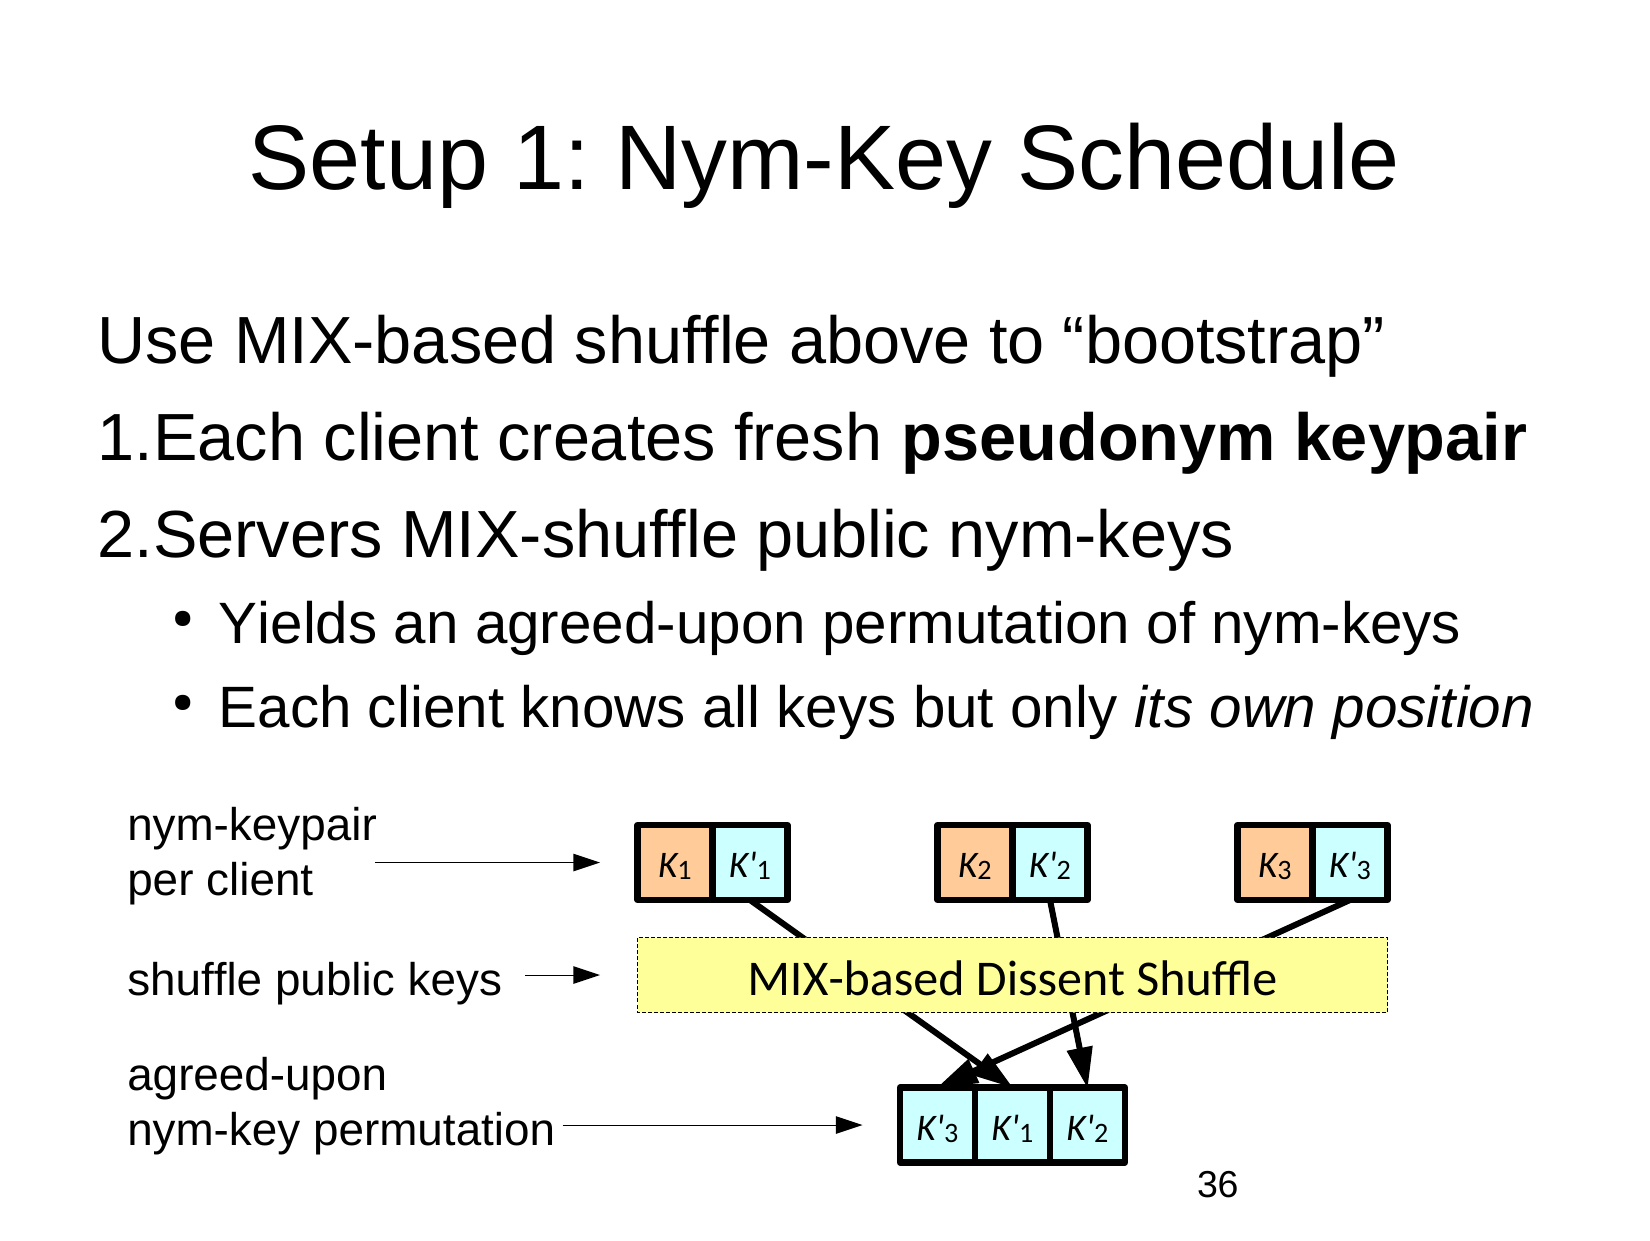

# Setup 1: Nym-Key Schedule
Use MIX-based shuffle above to “bootstrap”
Each client creates fresh pseudonym keypair
Servers MIX-shuffle public nym-keys
Yields an agreed-upon permutation of nym-keys
Each client knows all keys but only its own position
nym-keypair
per client
K1
K'1
K2
K'2
K3
K'3
MIX-based Dissent Shuffle
shuffle public keys
agreed-upon
nym-key permutation
K'3
K'1
K'2
36